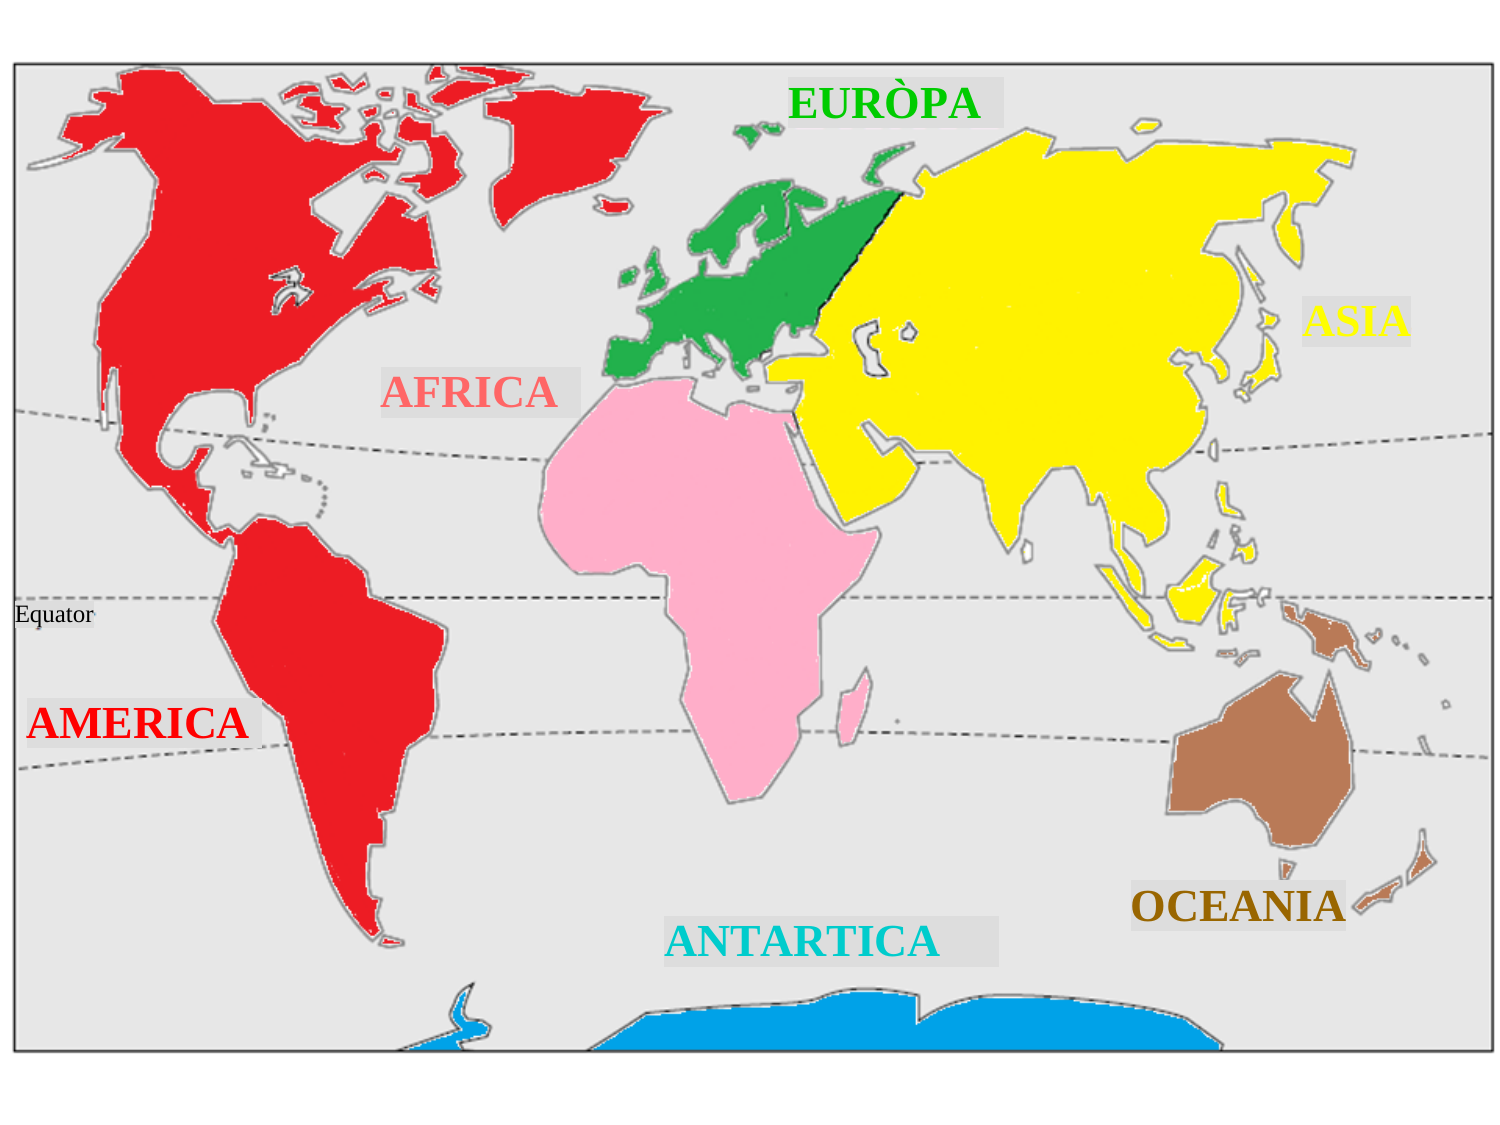

EURÒPA
ASIA
AFRICA
Equator
AMERICA
OCEANIA
ANTARTICA